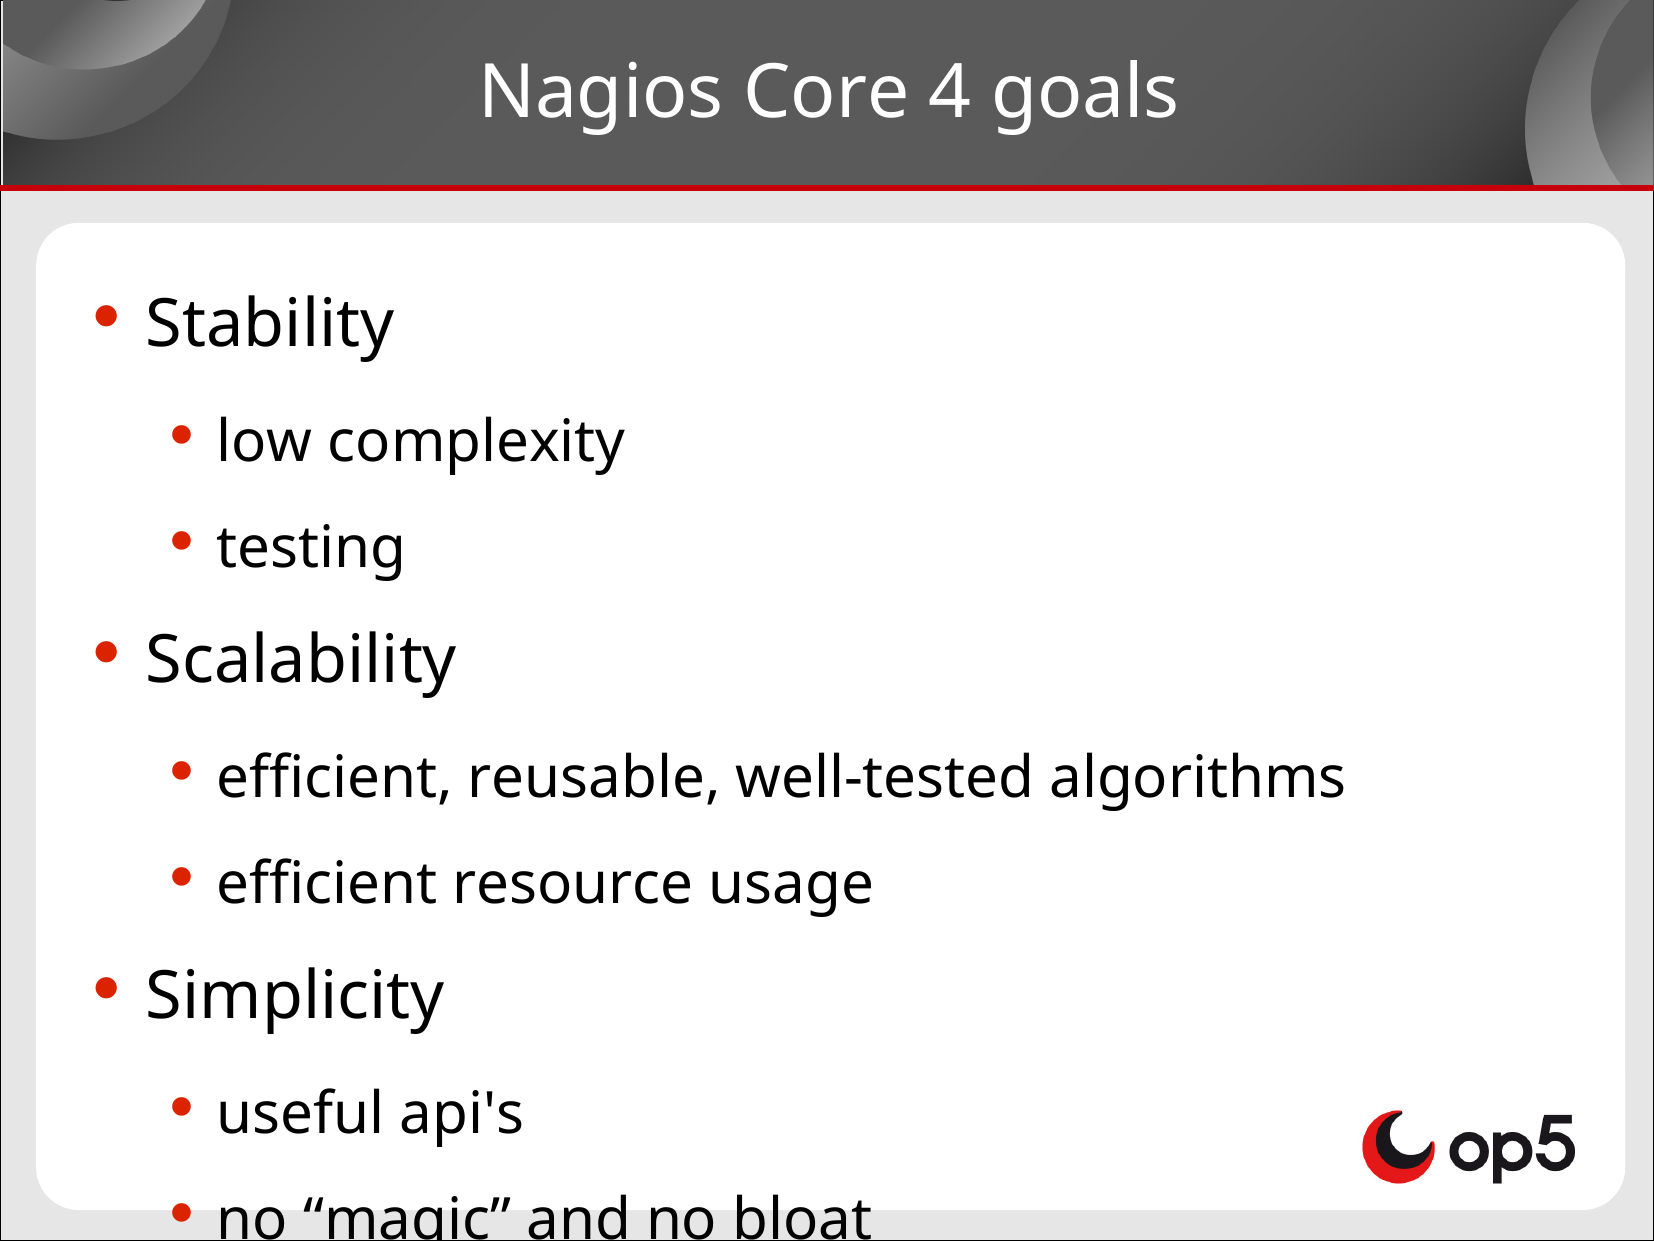

# Nagios Core 4 goals
Stability
low complexity
testing
Scalability
efficient, reusable, well-tested algorithms
efficient resource usage
Simplicity
useful api's
no “magic” and no bloat